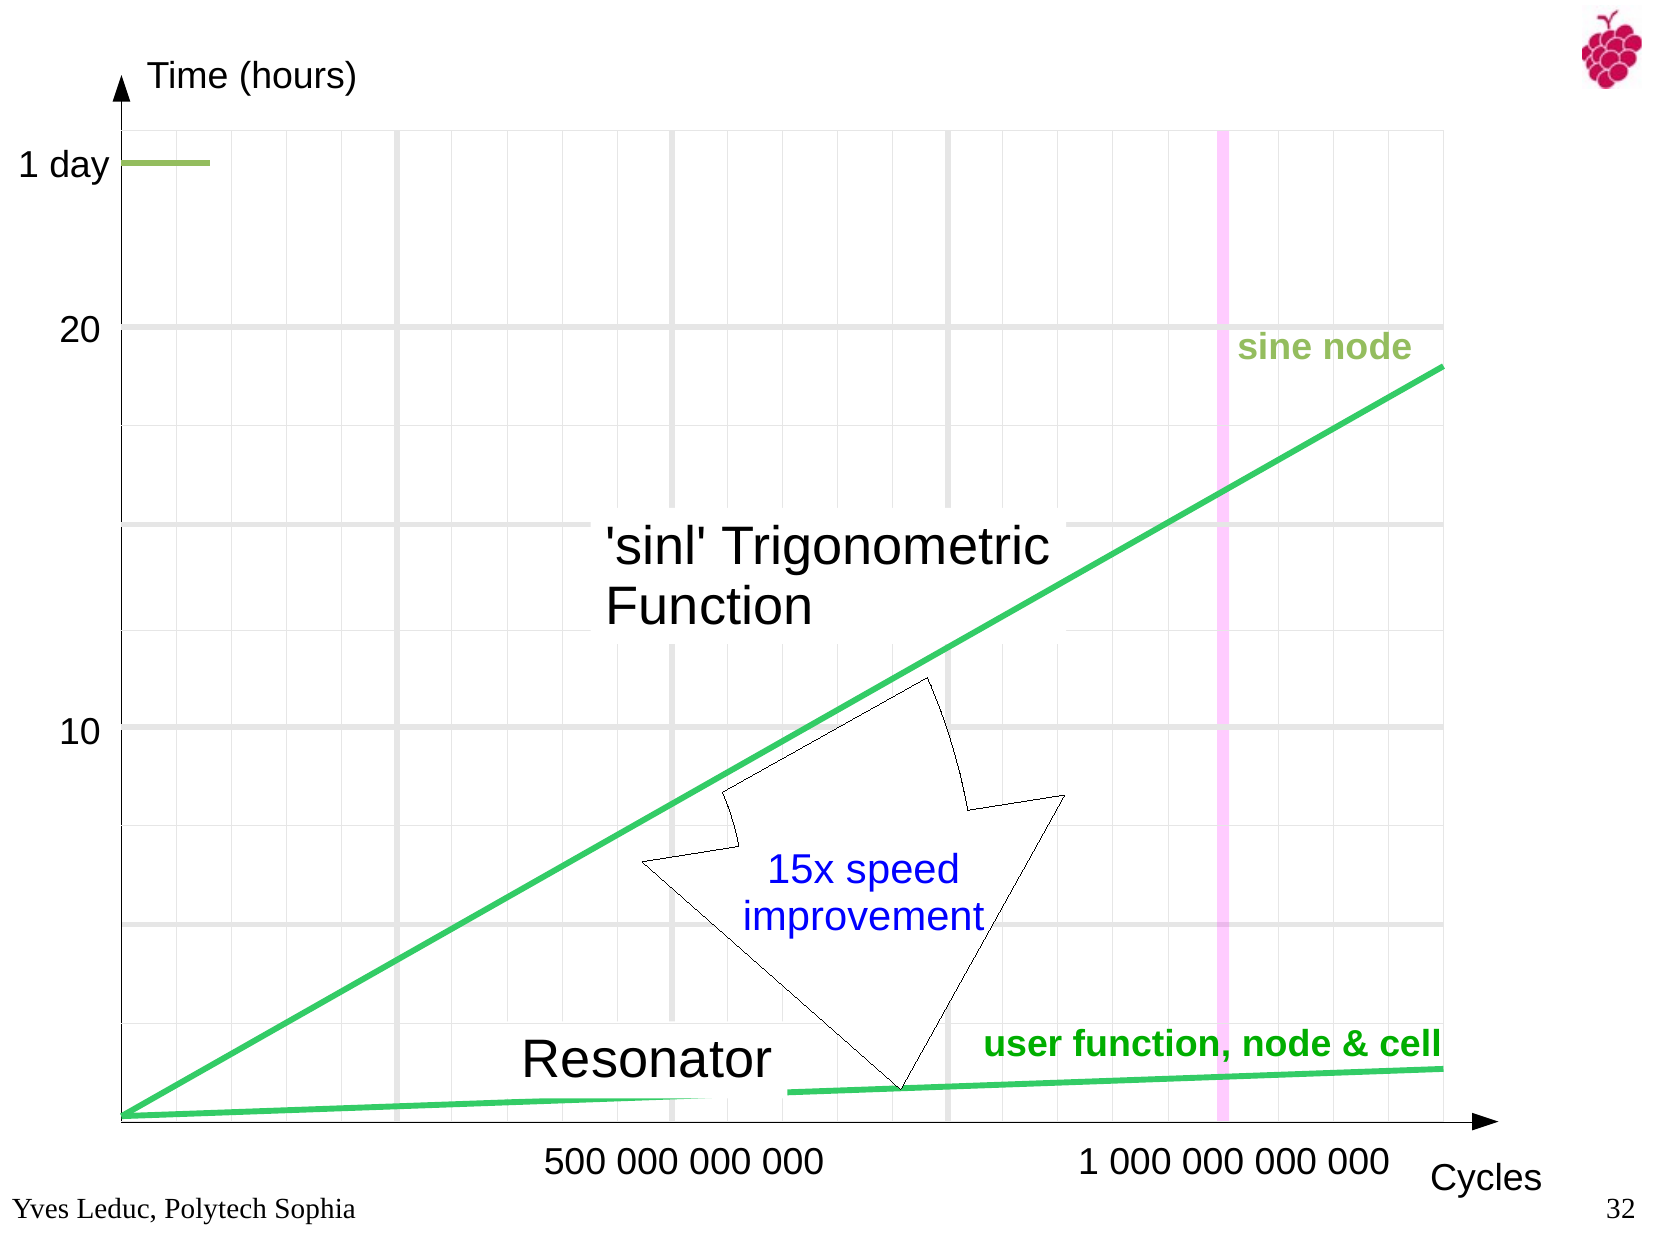

Time (hours)
1 day
20
sine node
'sinl' Trigonometric
Function
10
15x speed
improvement
user function, node & cell
Resonator
500 000 000 000
1 000 000 000 000
Cycles
Yves Leduc, Polytech Sophia
32